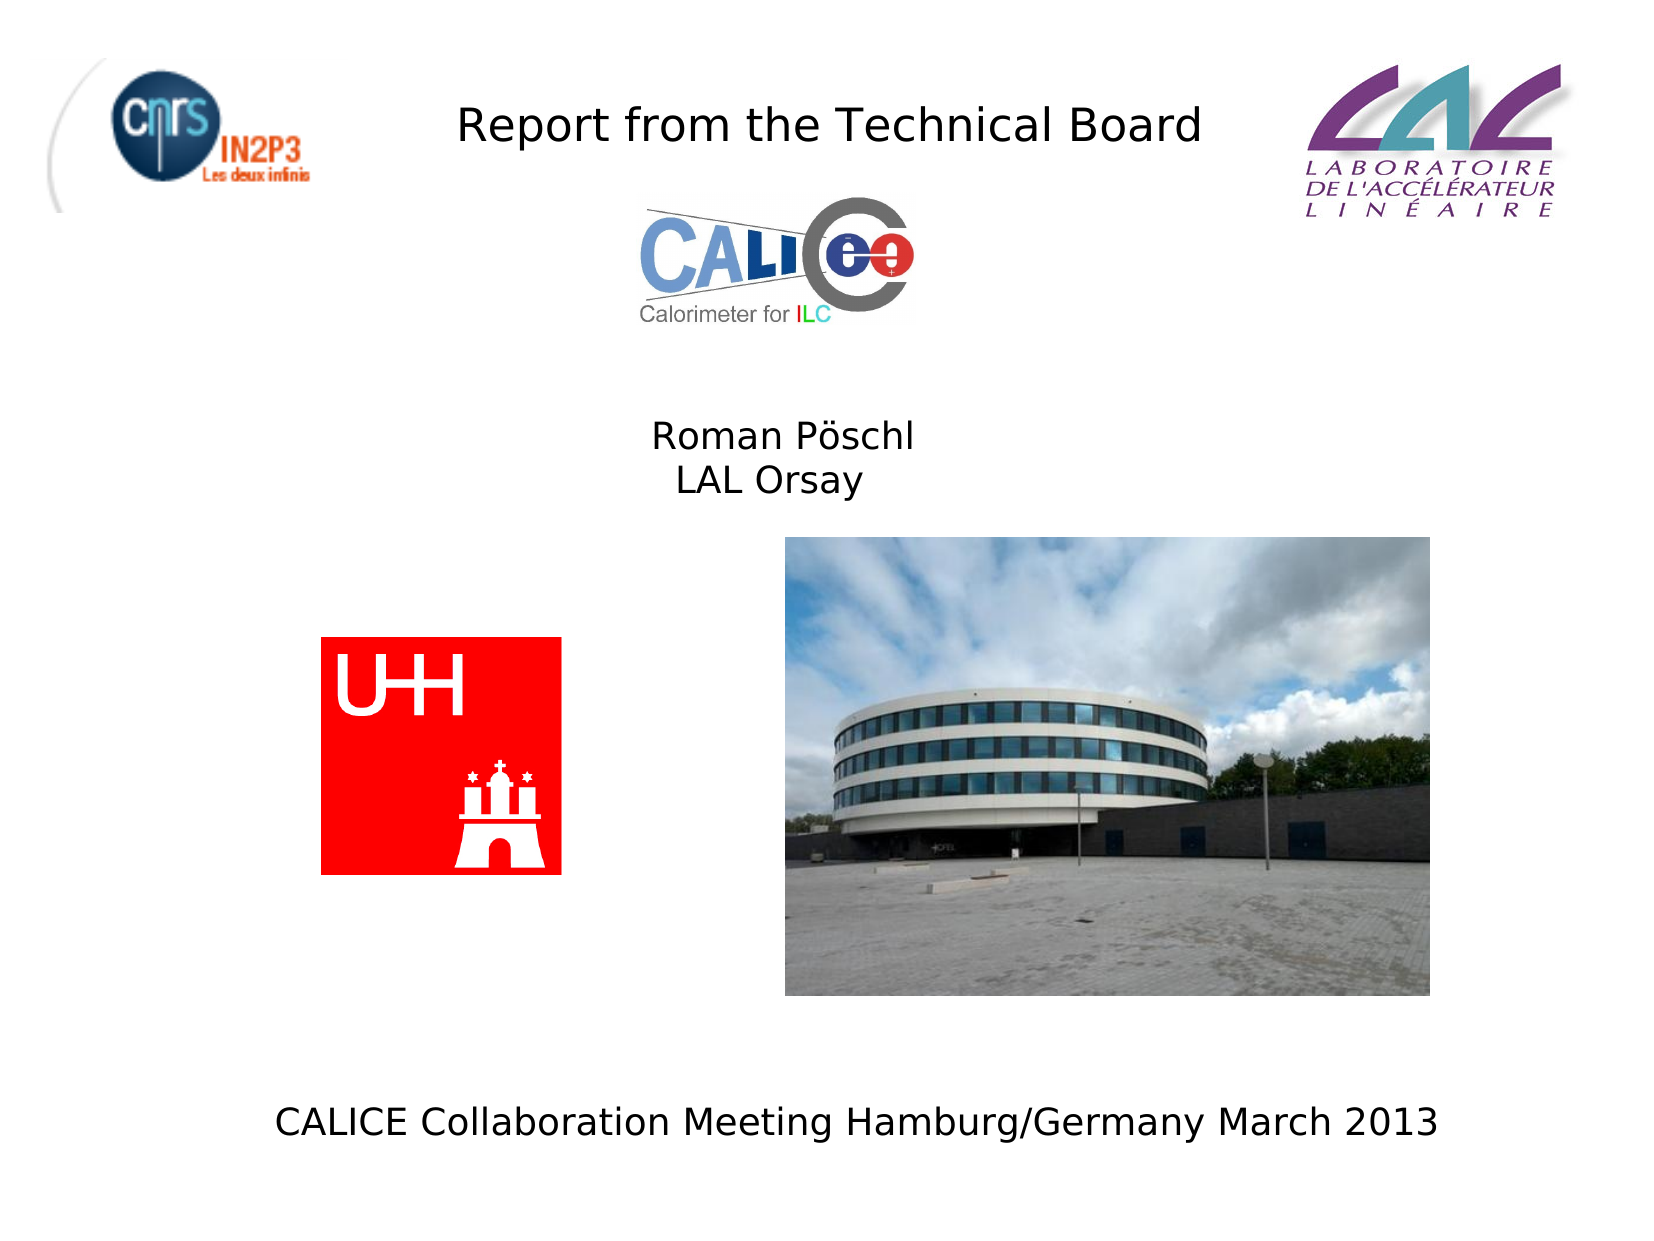

Report from the Technical Board
 Roman Pöschl
 LAL Orsay
CALICE Collaboration Meeting Hamburg/Germany March 2013